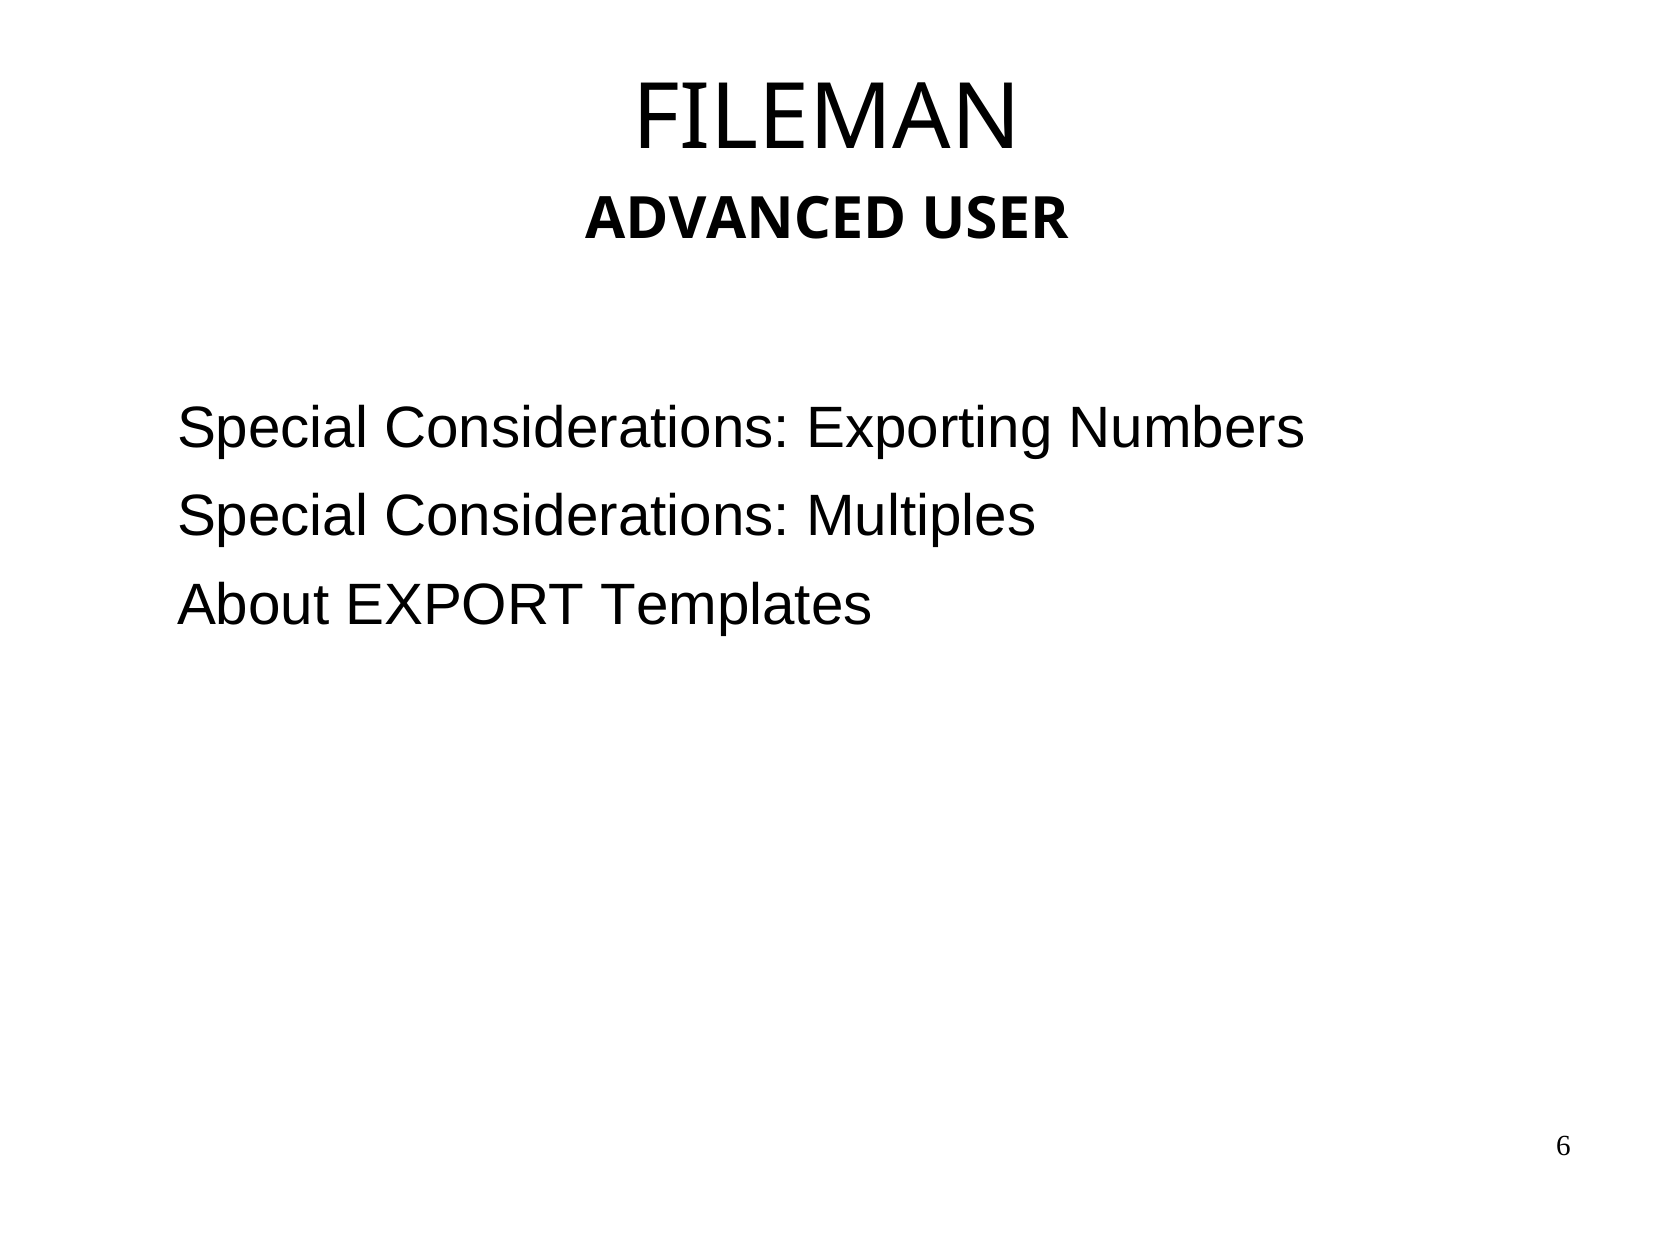

# FILEMAN ADVANCED USER
Special Considerations: Exporting Numbers
Special Considerations: Multiples
About EXPORT Templates
6